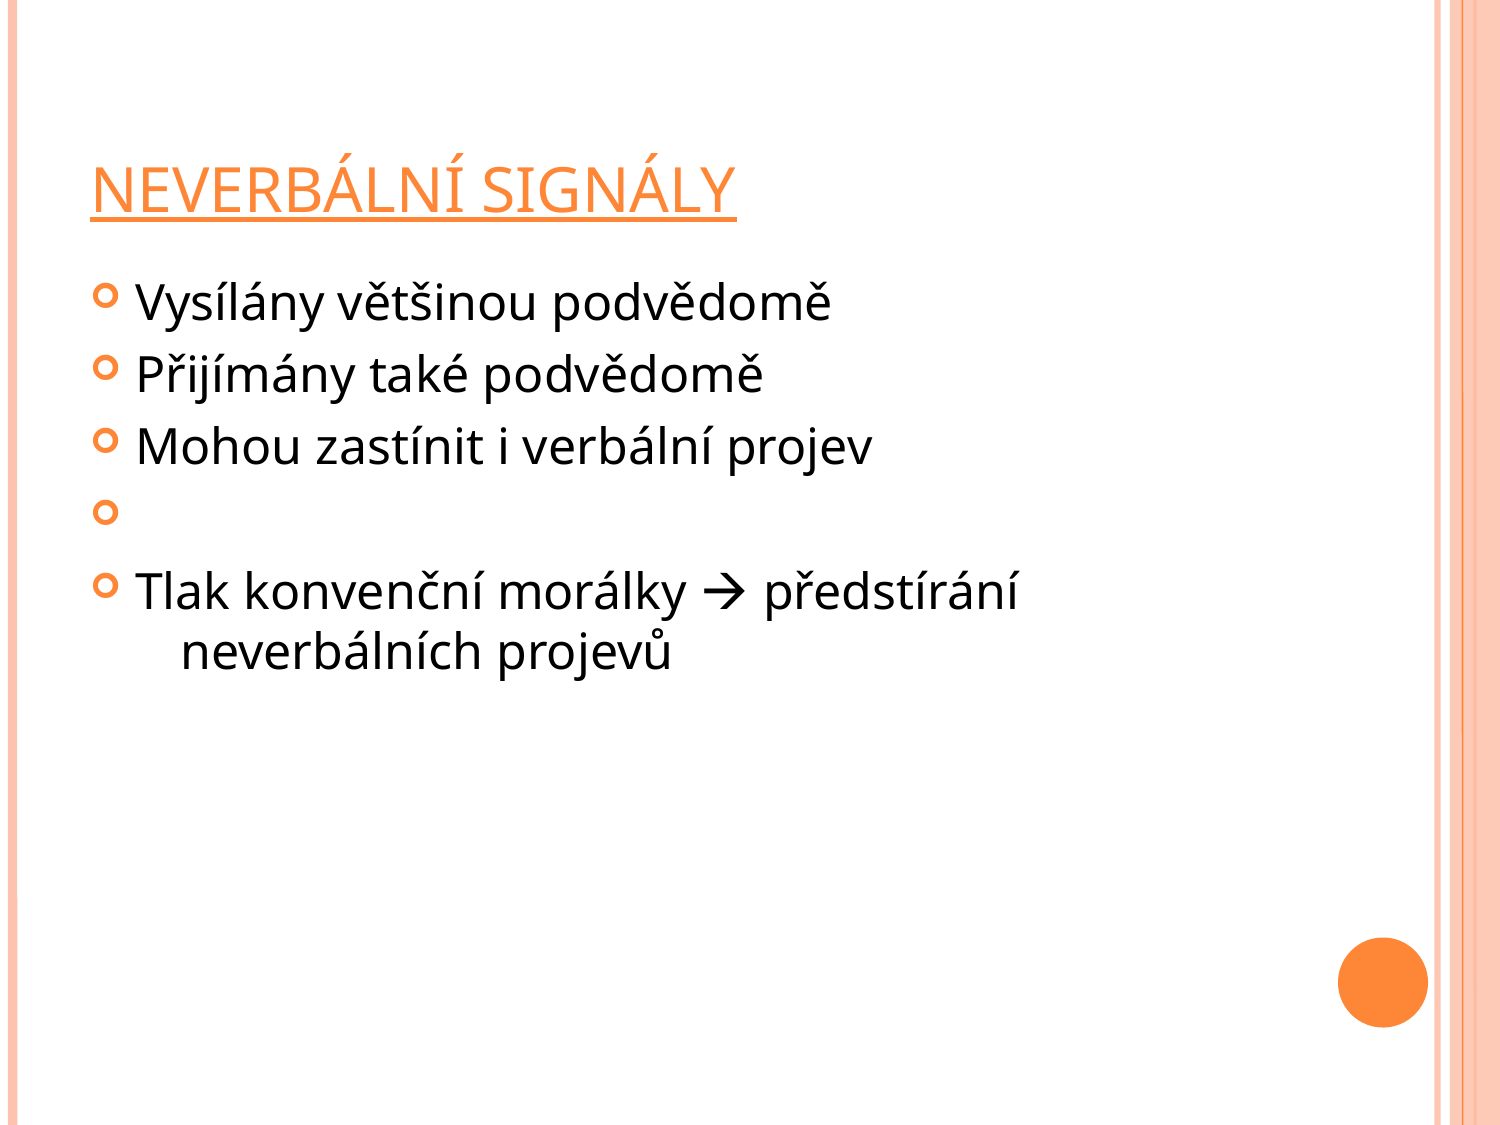

# Neverbální signály
Vysílány většinou podvědomě
Přijímány také podvědomě
Mohou zastínit i verbální projev
Tlak konvenční morálky  předstírání neverbálních projevů